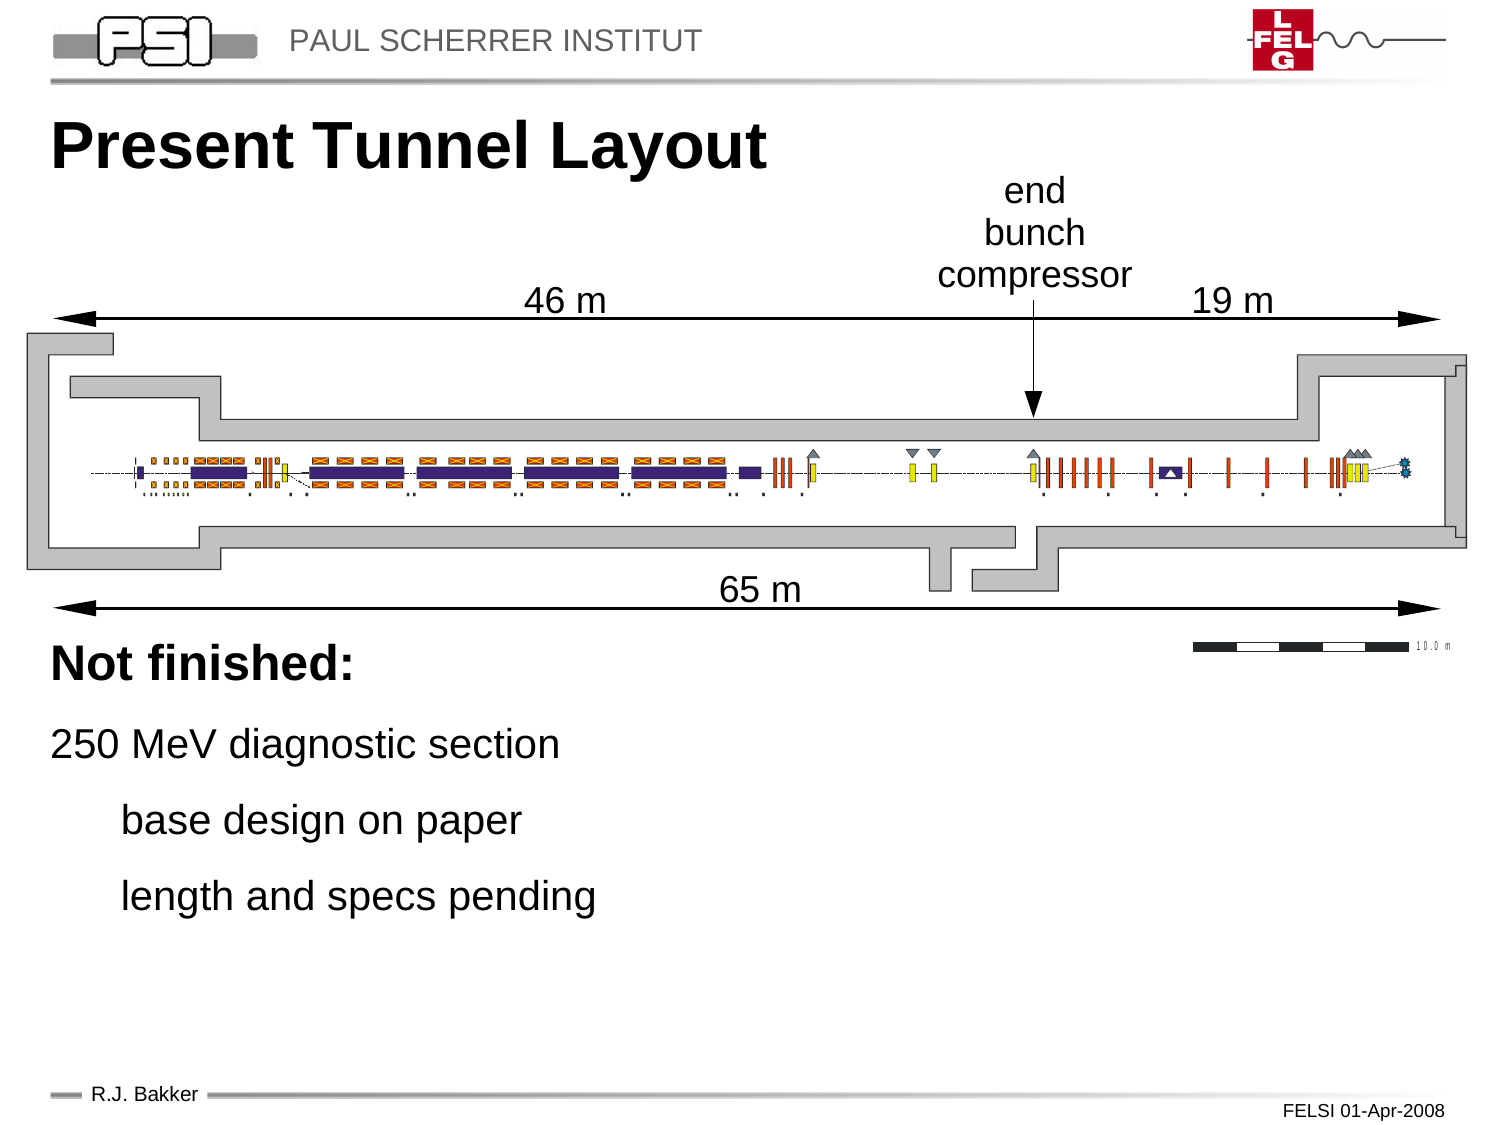

# Present Tunnel Layout
end
bunch
compressor
19 m
46 m
65 m
Not finished:
250 MeV diagnostic section
base design on paper
length and specs pending